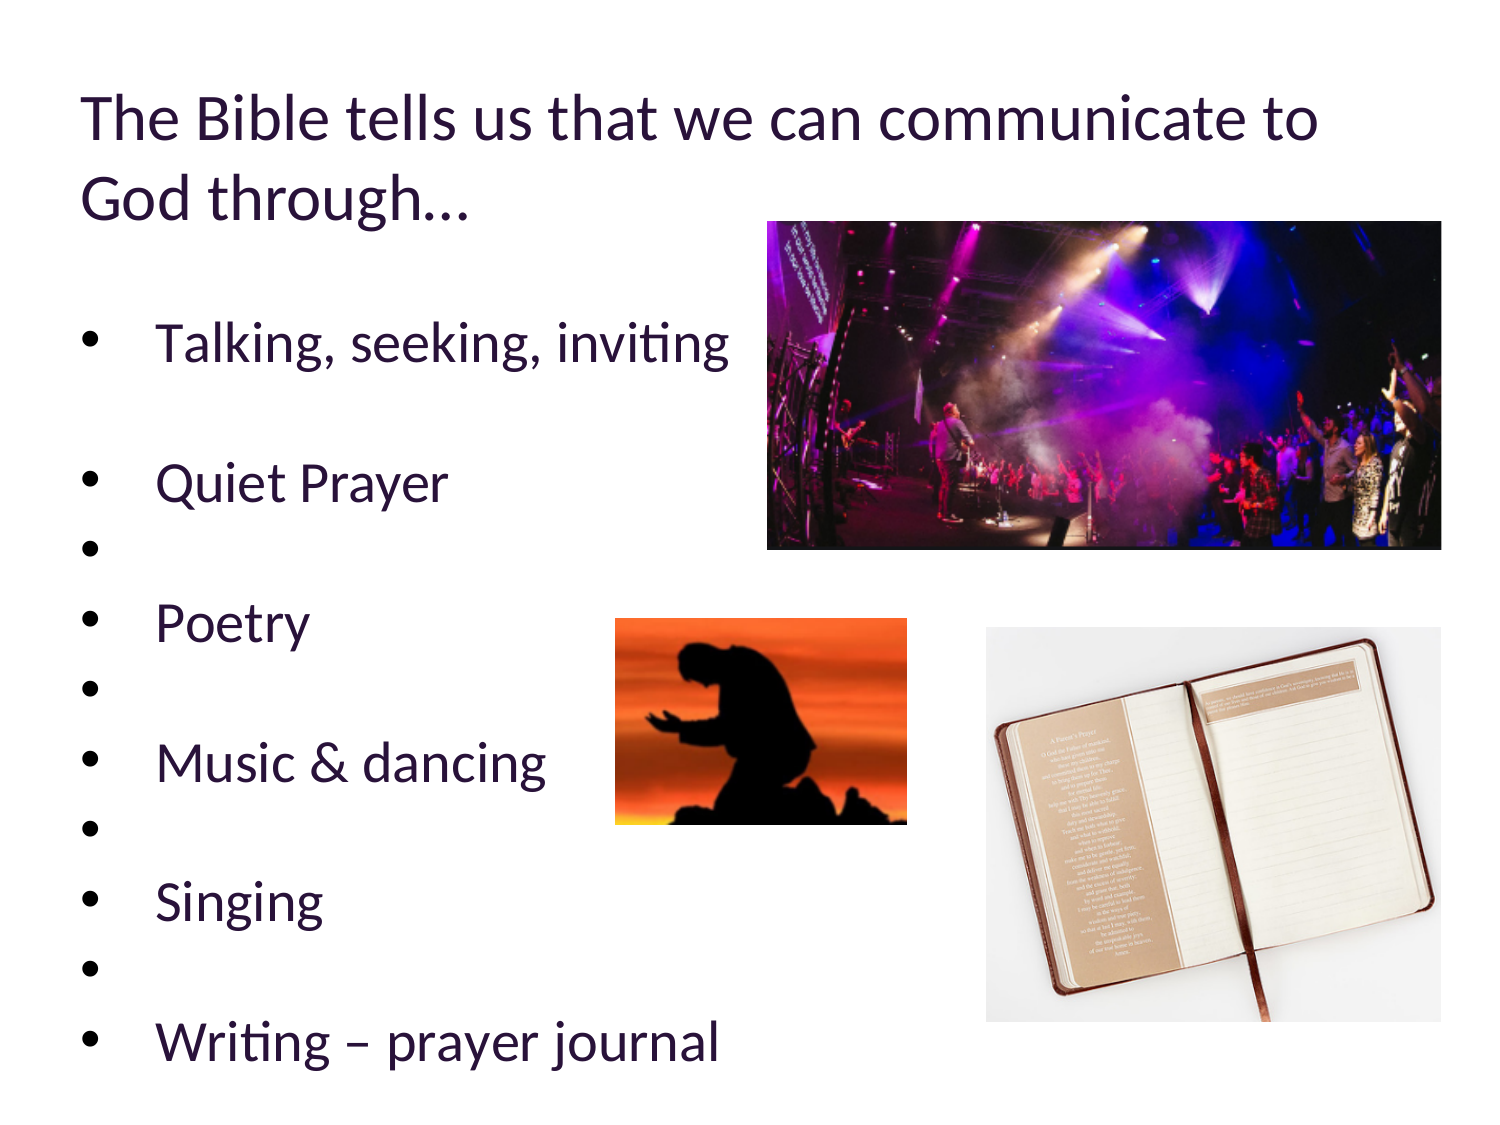

The Bible tells us that we can communicate to God through…
Talking, seeking, inviting
Quiet Prayer
Poetry
Music & dancing
Singing
Writing – prayer journal